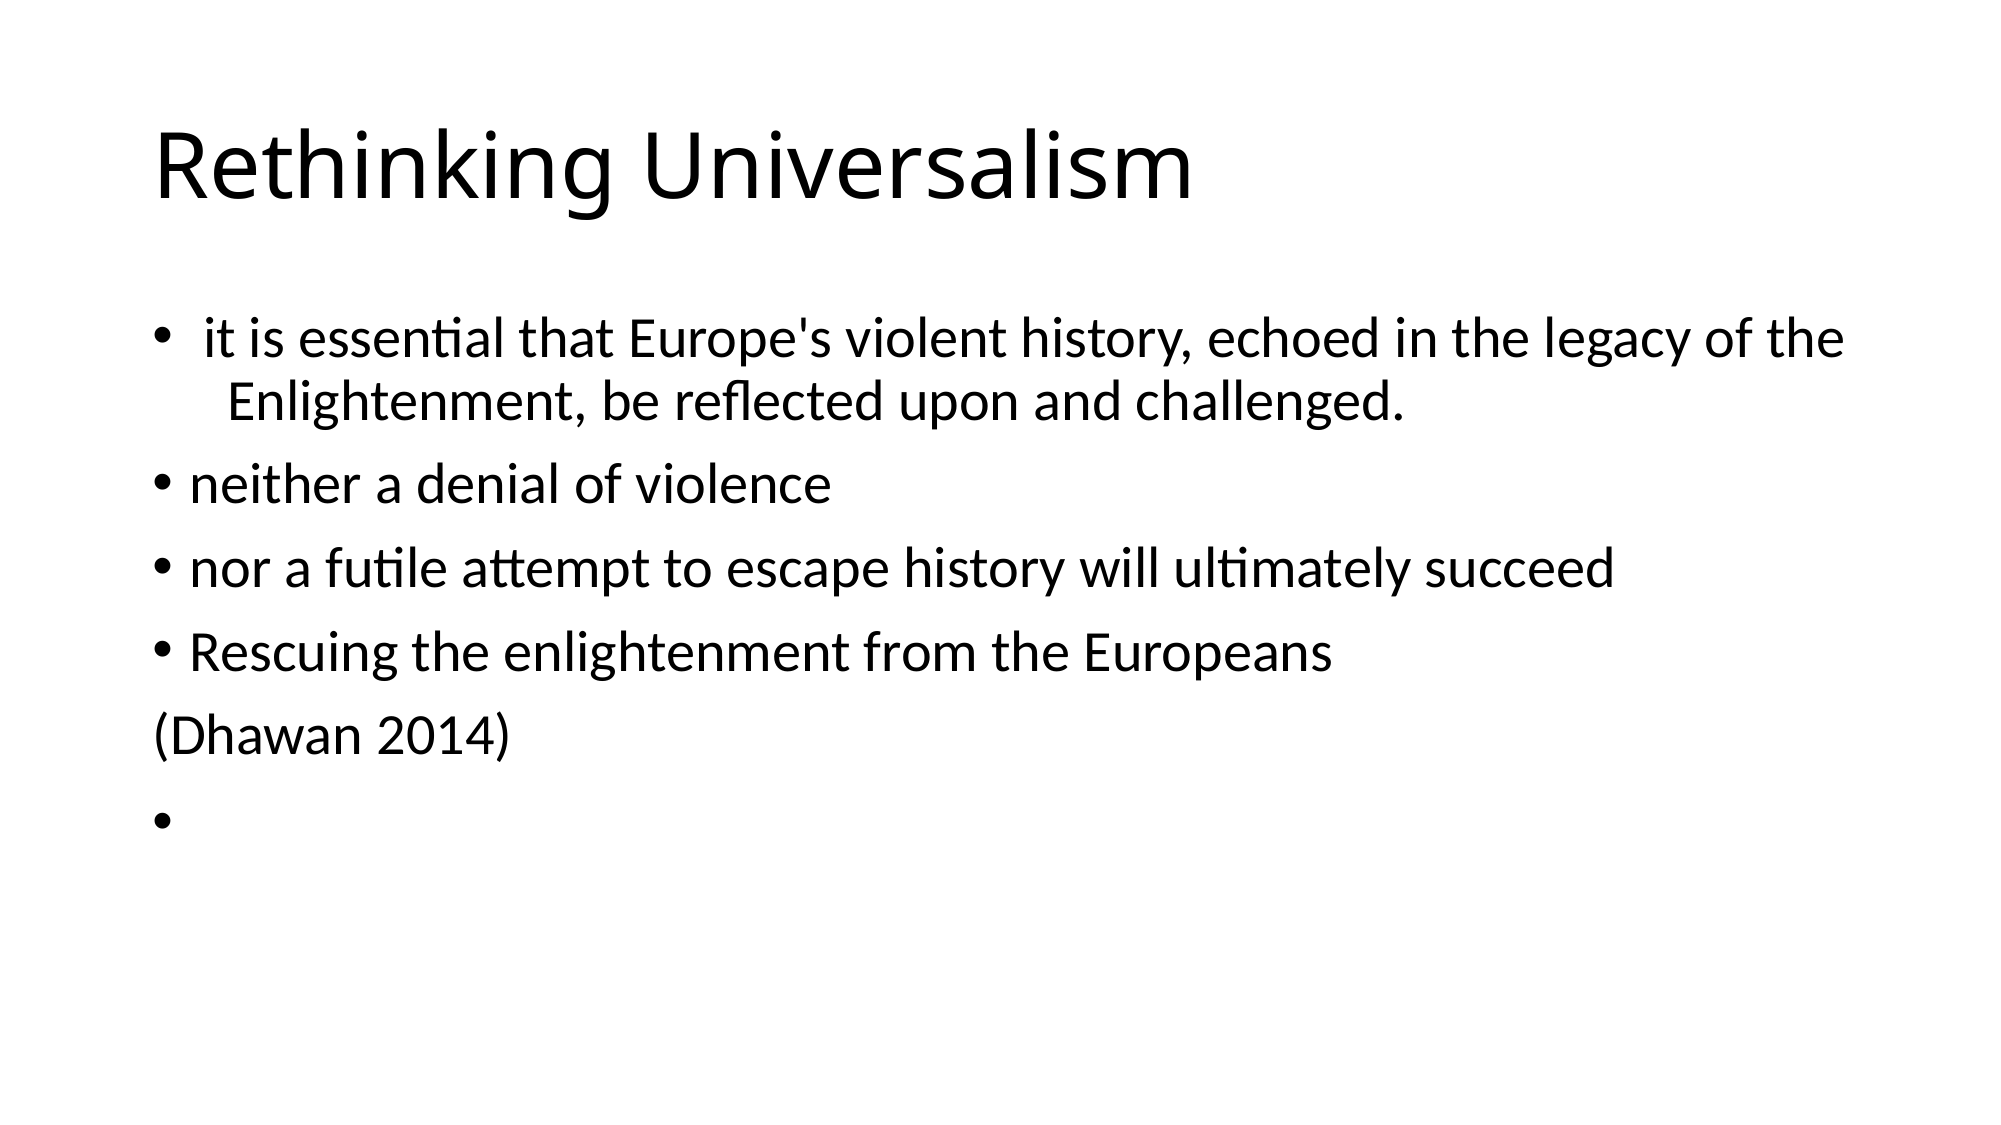

# Rethinking Universalism
 it is essential that Europe's violent history, echoed in the legacy of the Enlightenment, be reflected upon and challenged.
neither a denial of violence
nor a futile attempt to escape history will ultimately succeed
Rescuing the enlightenment from the Europeans
(Dhawan 2014)